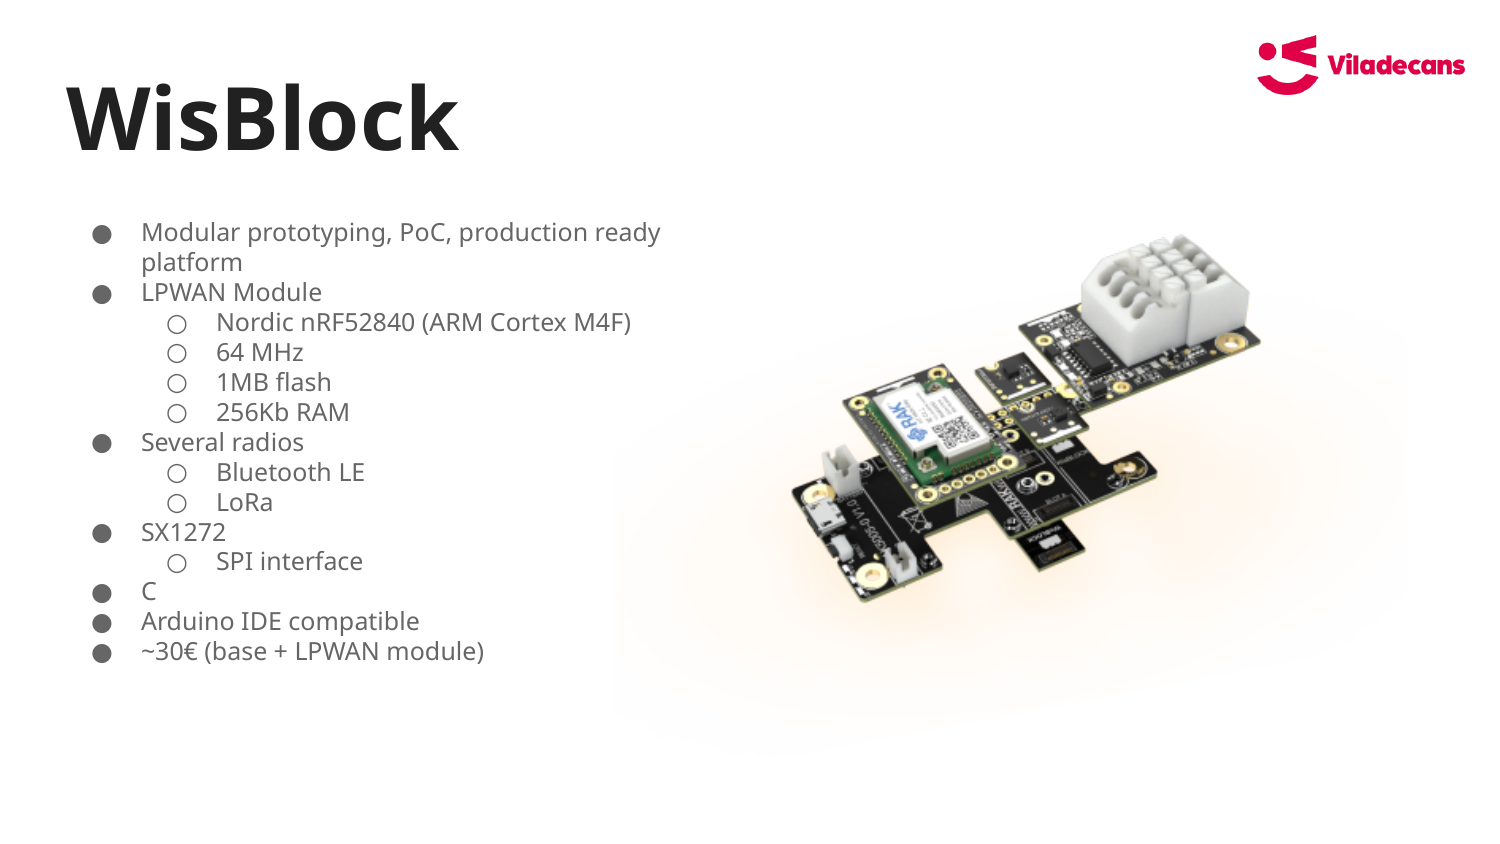

# WisBlock
Modular prototyping, PoC, production ready platform
LPWAN Module
Nordic nRF52840 (ARM Cortex M4F)
64 MHz
1MB flash
256Kb RAM
Several radios
Bluetooth LE
LoRa
SX1272
SPI interface
C
Arduino IDE compatible
~30€ (base + LPWAN module)